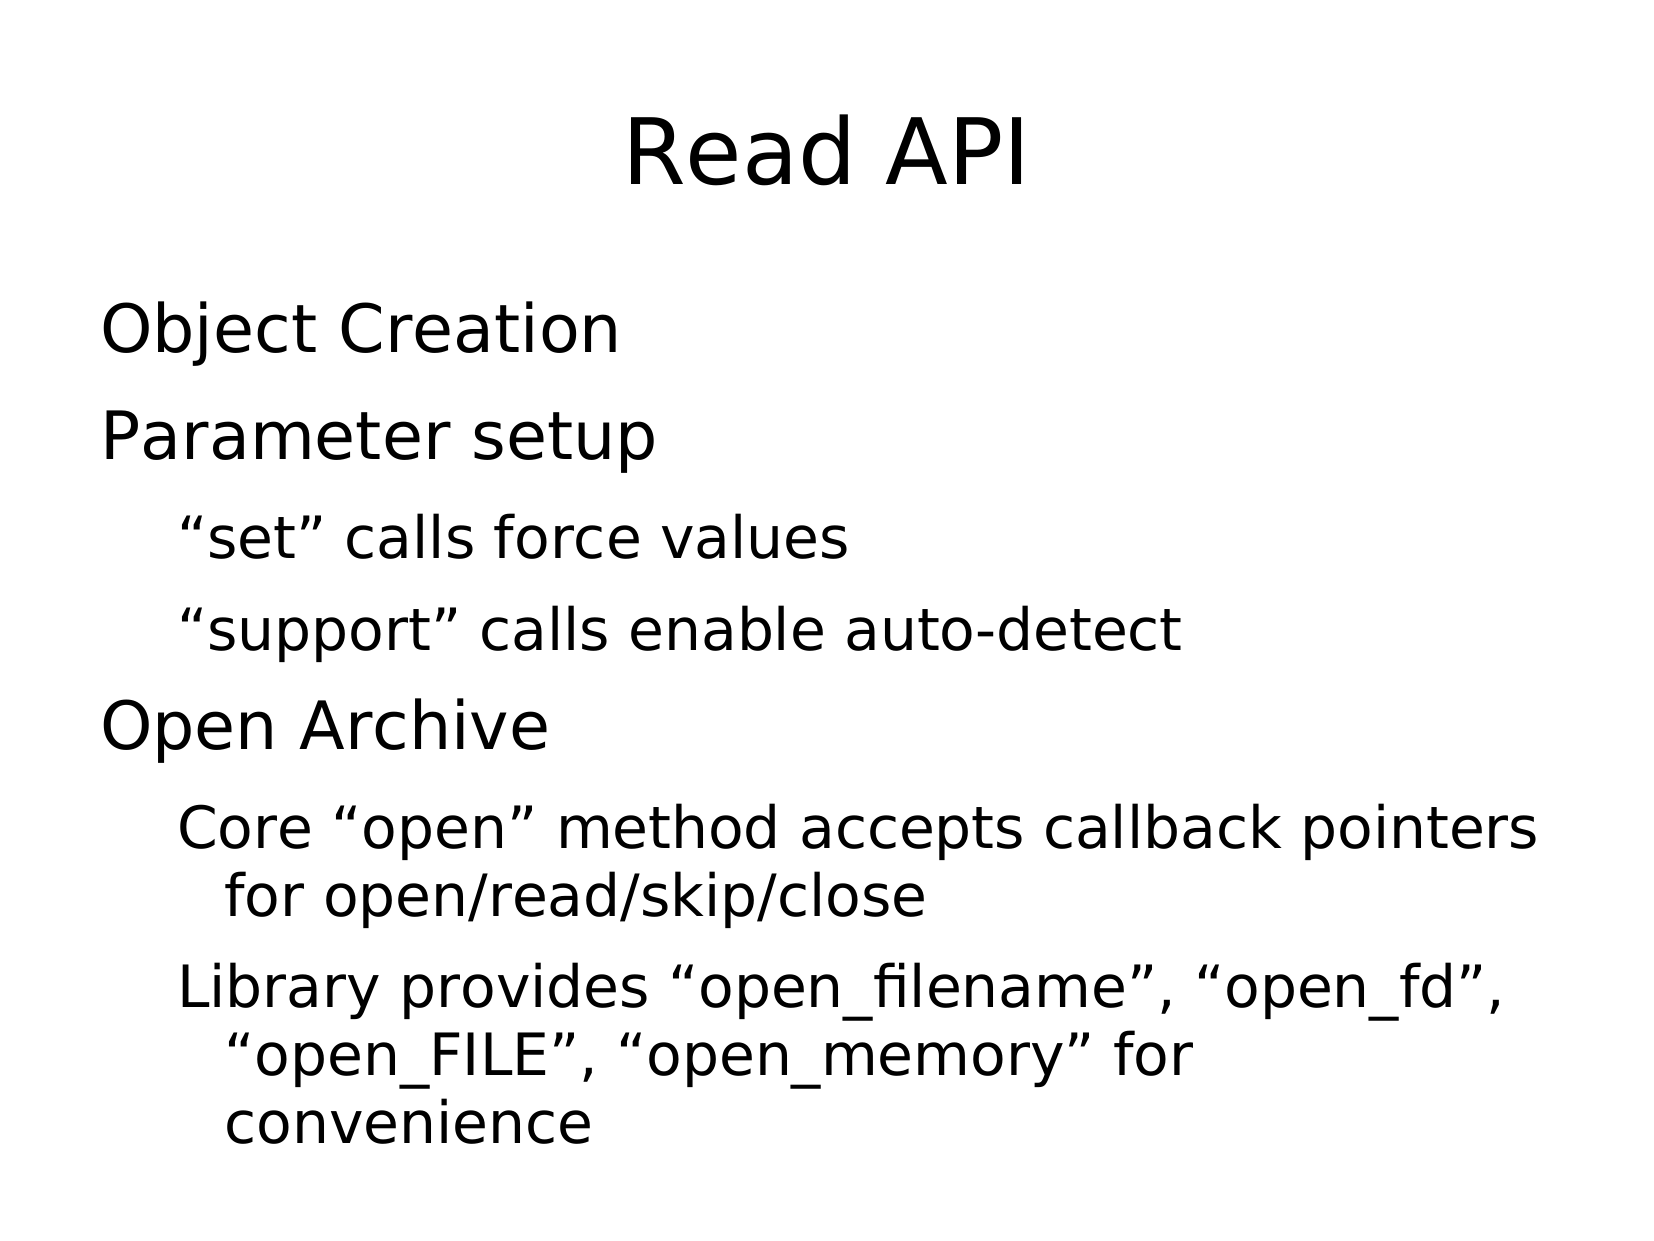

# Read API
Object Creation
Parameter setup
“set” calls force values
“support” calls enable auto-detect
Open Archive
Core “open” method accepts callback pointers for open/read/skip/close
Library provides “open_filename”, “open_fd”, “open_FILE”, “open_memory” for convenience